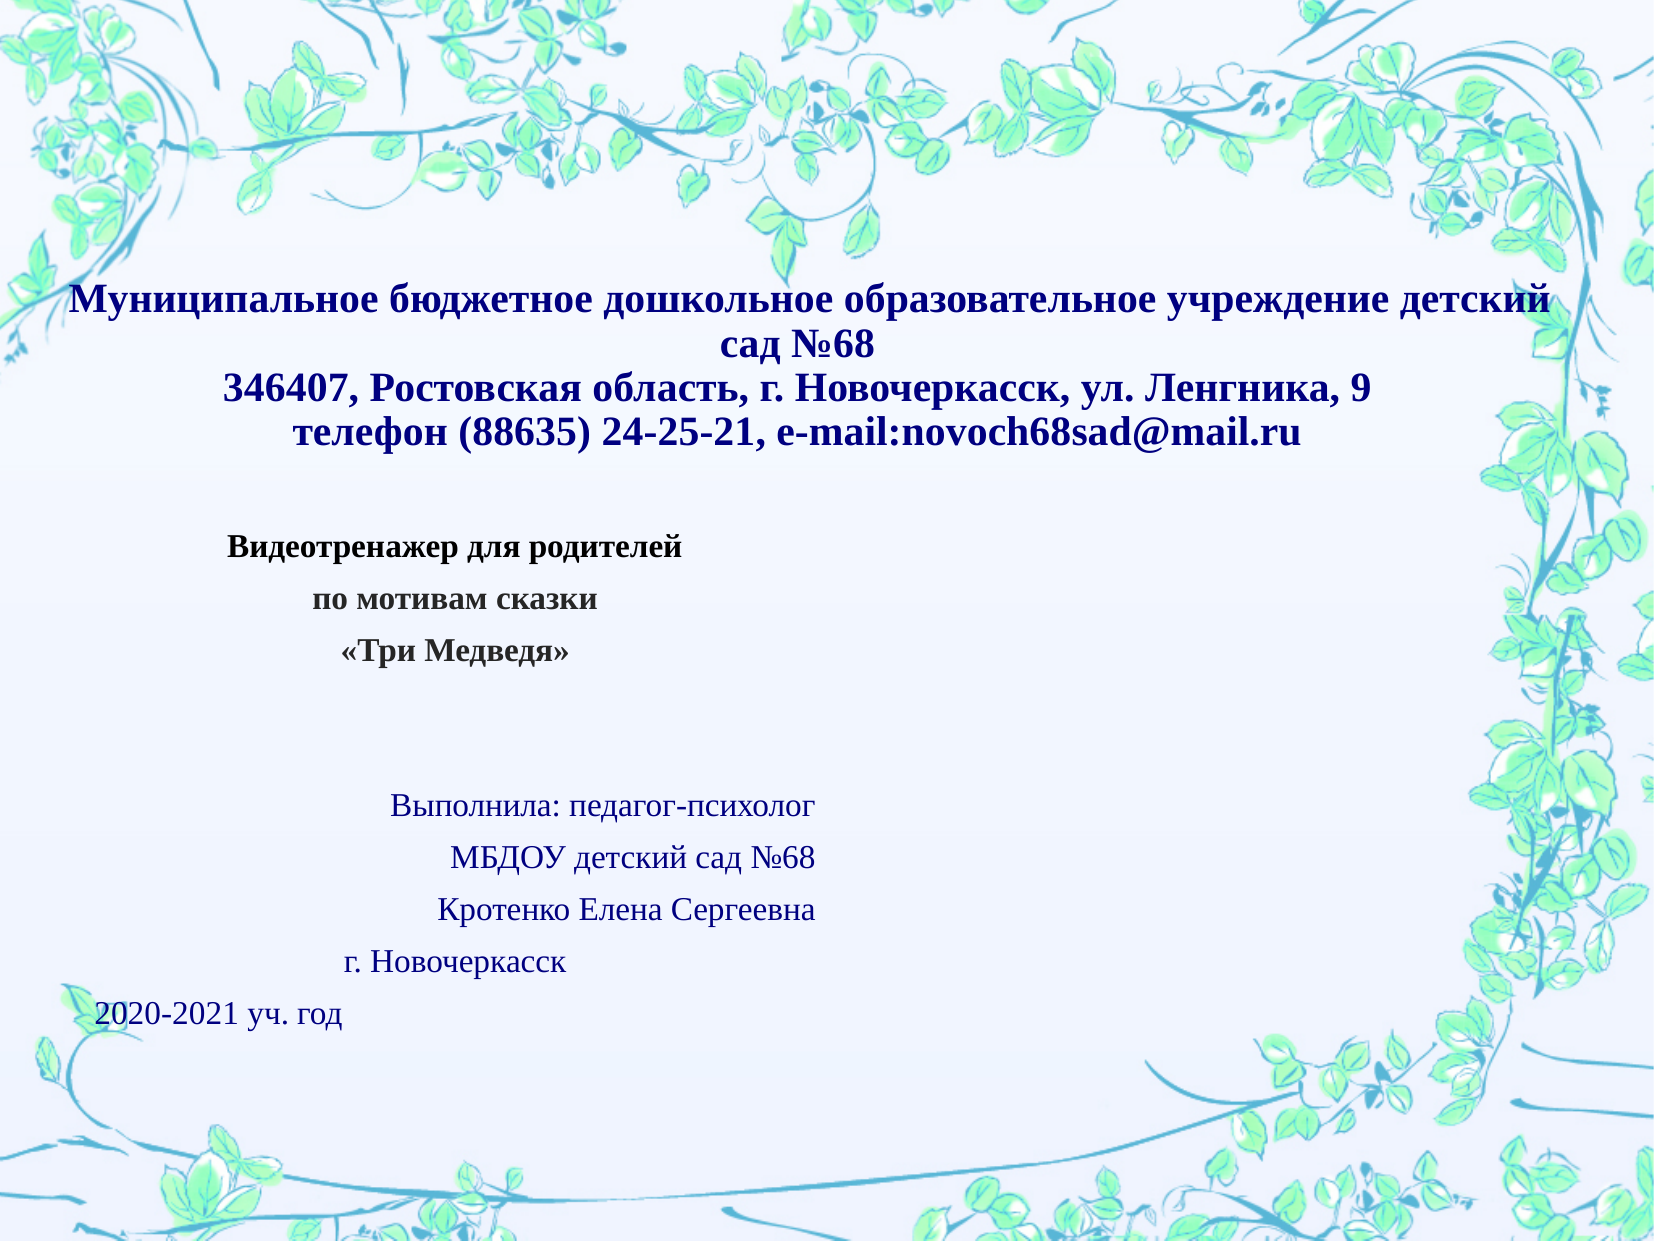

Муниципальное бюджетное дошкольное образовательное учреждение детский сад №68
346407, Ростовская область, г. Новочеркасск, ул. Ленгника, 9
телефон (88635) 24-25-21, e-mail:novoch68sad@mail.ru
Видеотренажер для родителей
по мотивам сказки
«Три Медведя»
 Выполнила: педагог-психолог
 МБДОУ детский сад №68
 Кротенко Елена Сергеевна
г. Новочеркасск
2020-2021 уч. год